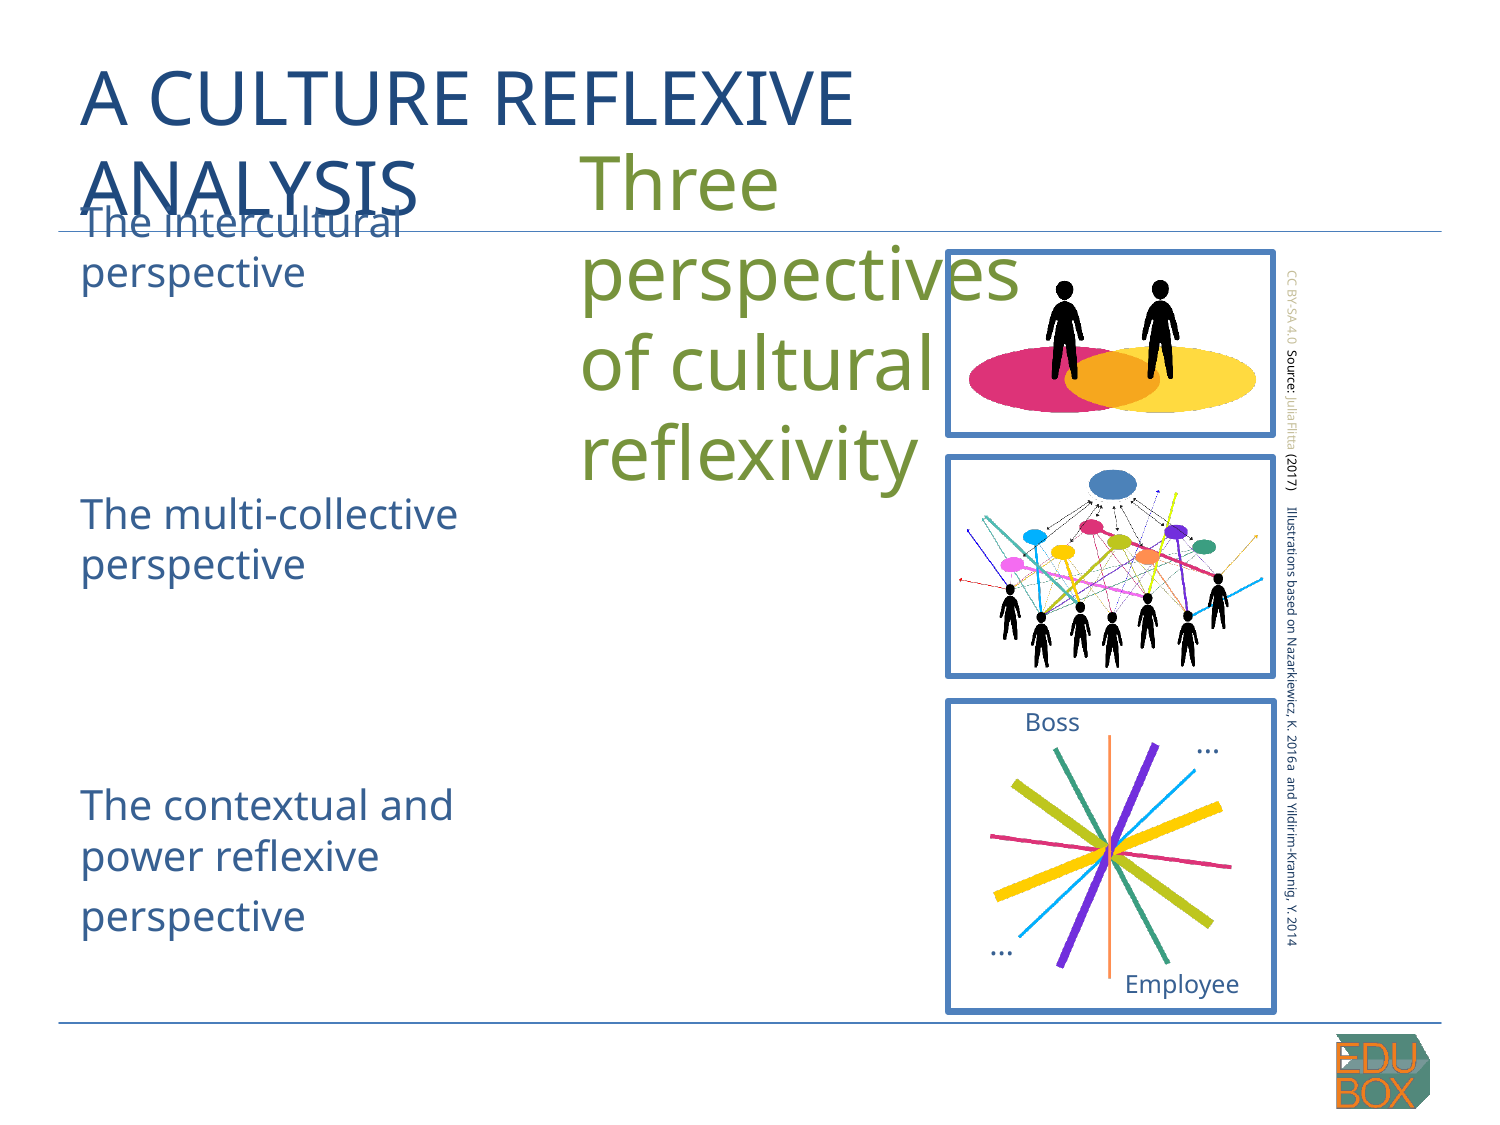

# A CULTURE REFLEXIVE ANALYSIS
The intercultural perspective
The multi-collective perspective
The contextual and power reflexive
perspective
Three perspectives of cultural reflexivity
CC BY-SA 4.0 Source: JuliaFlitta (2017)
Boss
…
Illustrations based on Nazarkiewicz, K. 2016a and Yildirim-Krannig, Y. 2014
…
Employee